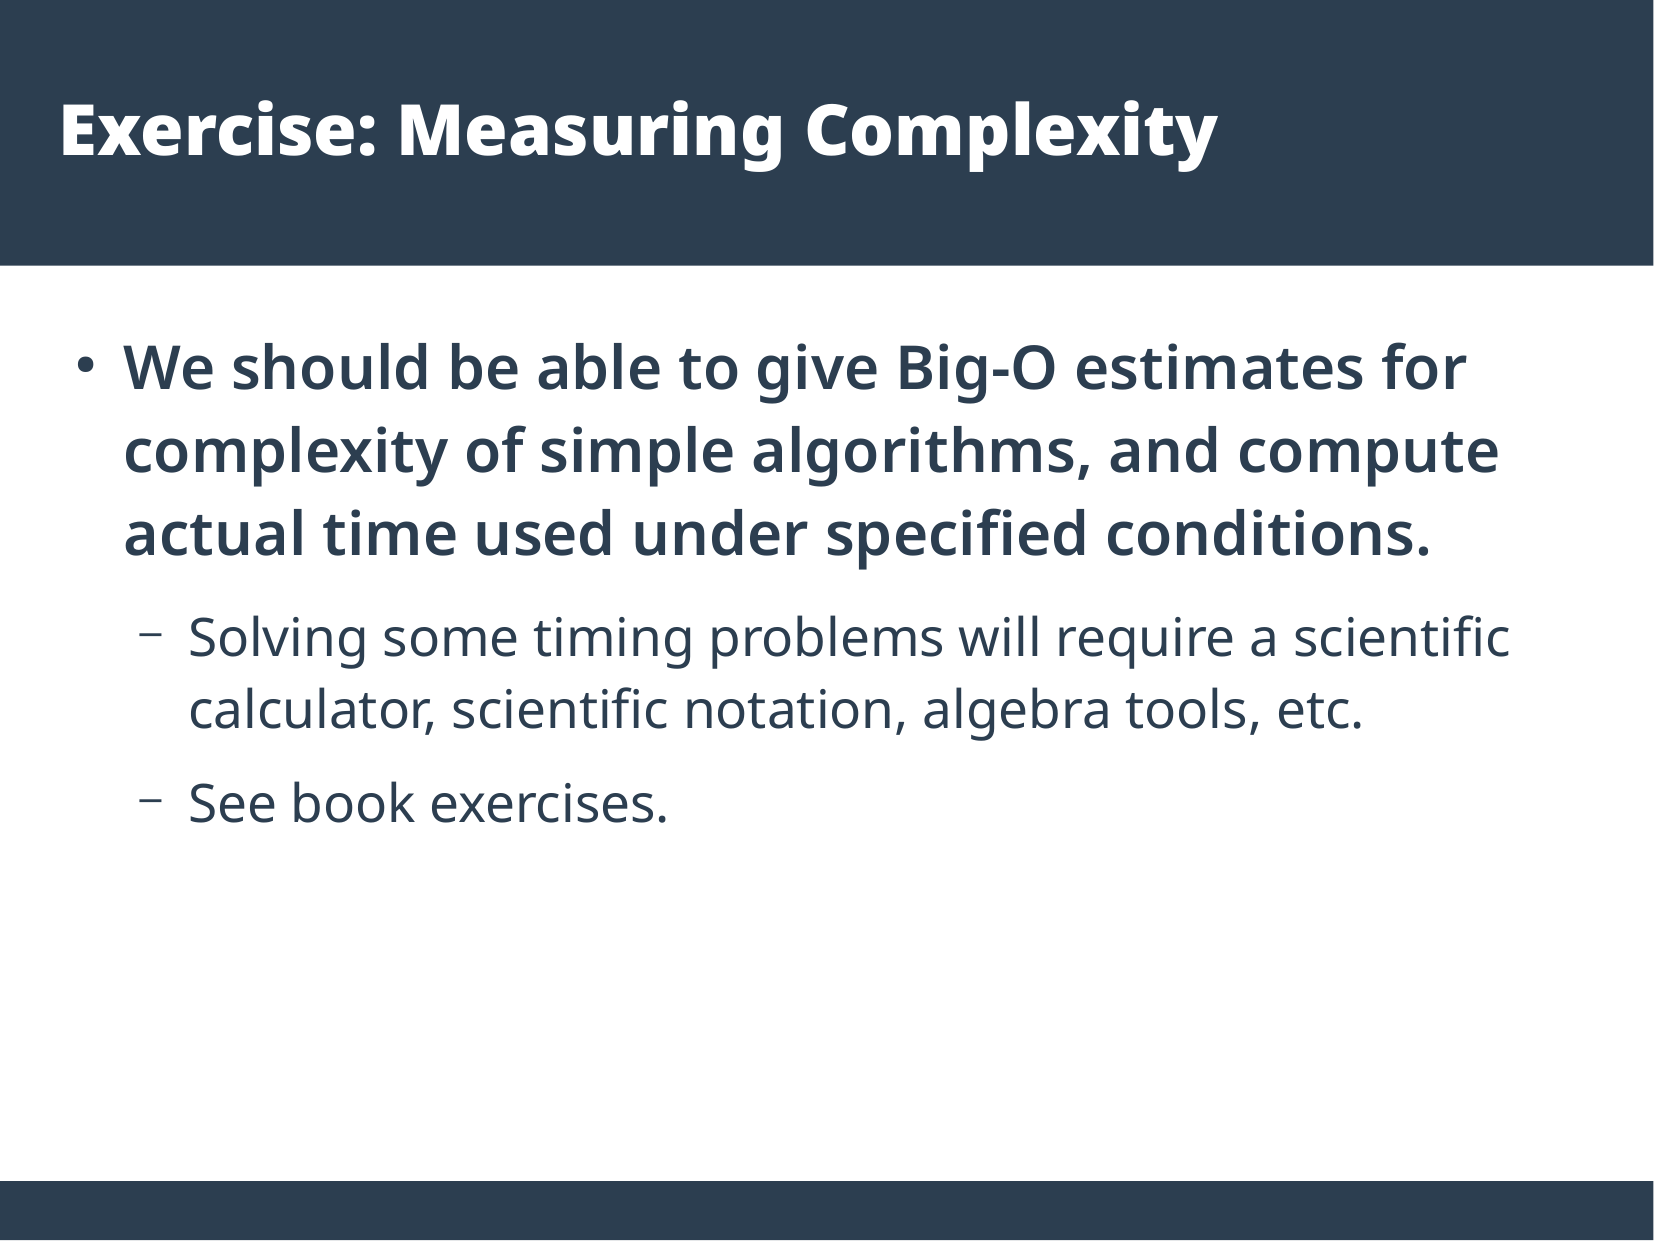

# Exercise: Measuring Complexity
We should be able to give Big-O estimates for complexity of simple algorithms, and compute actual time used under specified conditions.
Solving some timing problems will require a scientific calculator, scientific notation, algebra tools, etc.
See book exercises.